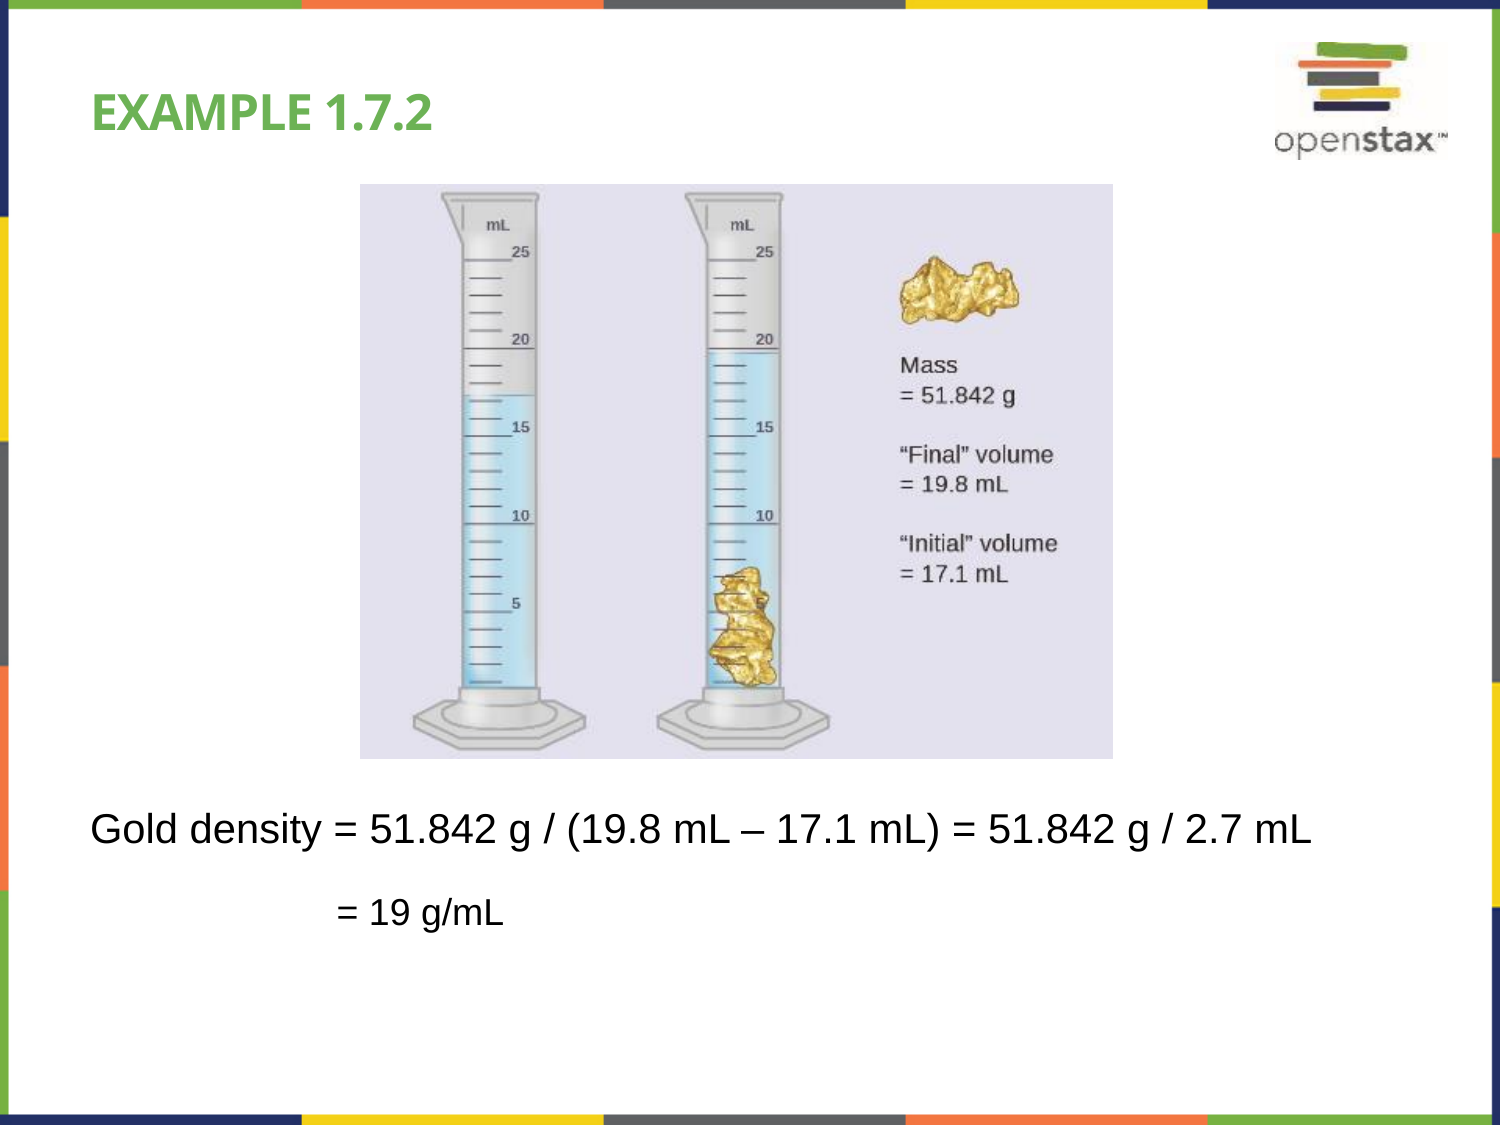

# Example 1.7.2
Gold density = 51.842 g / (19.8 mL – 17.1 mL) = 51.842 g / 2.7 mL
 = 19 g/mL